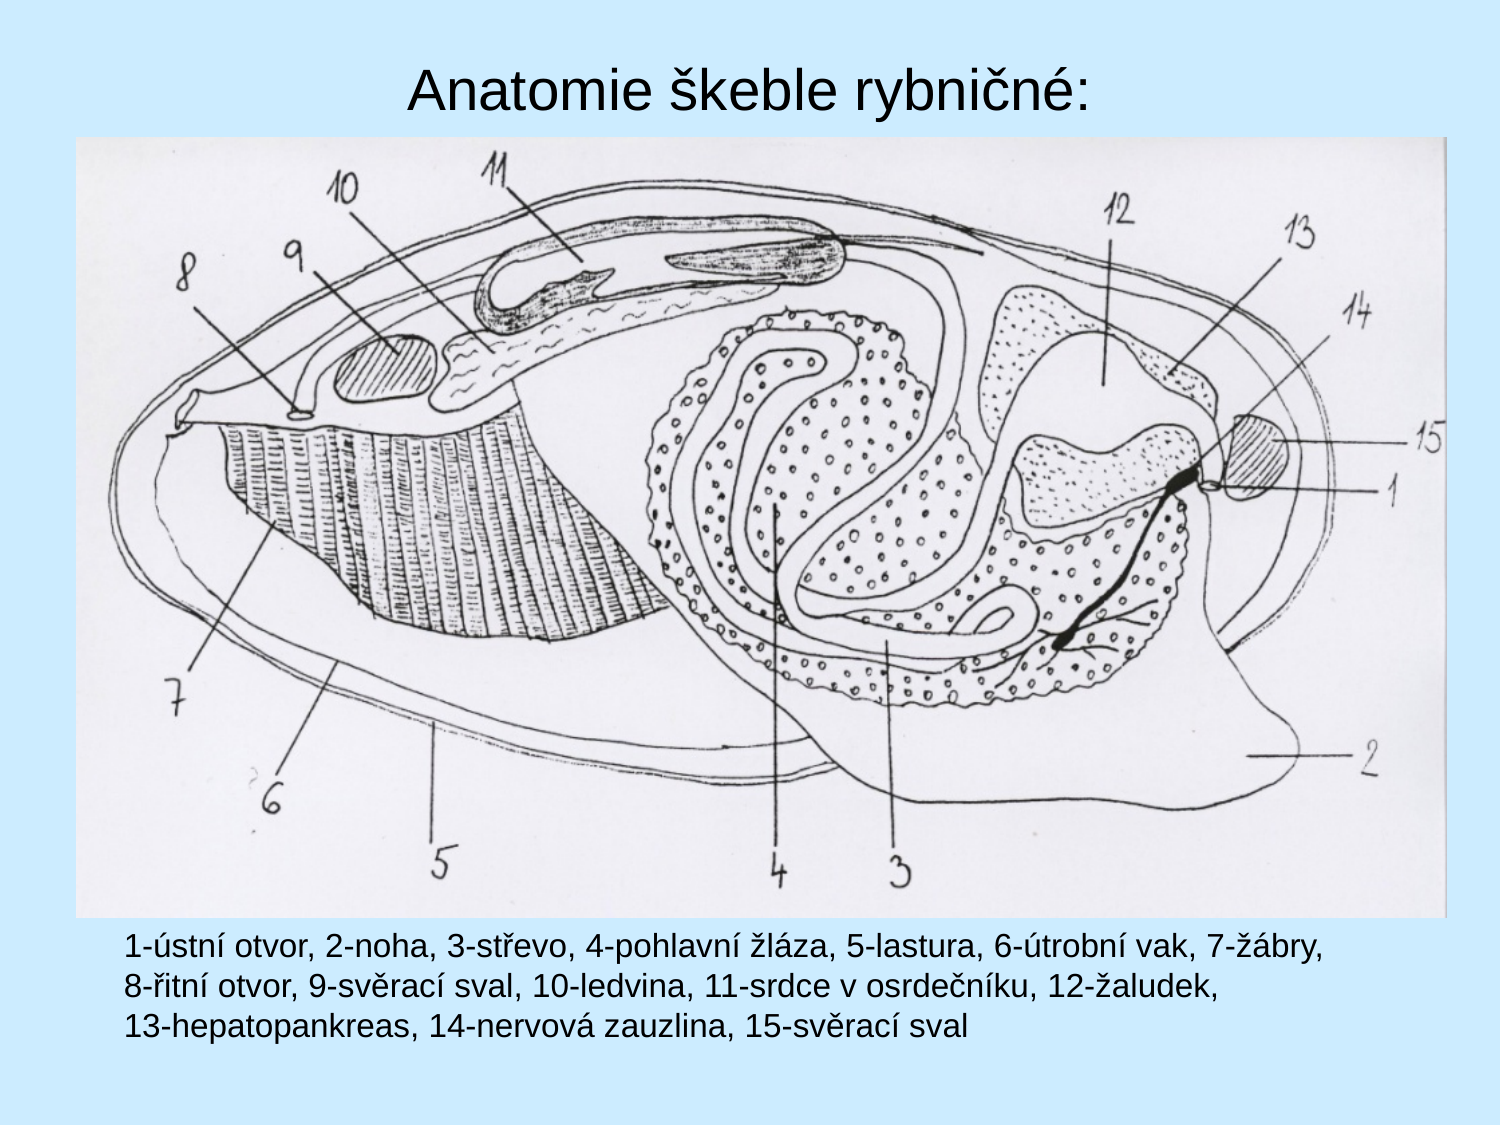

# Anatomie škeble rybničné:
1-ústní otvor, 2-noha, 3-střevo, 4-pohlavní žláza, 5-lastura, 6-útrobní vak, 7-žábry,
8-řitní otvor, 9-svěrací sval, 10-ledvina, 11-srdce v osrdečníku, 12-žaludek,
13-hepatopankreas, 14-nervová zauzlina, 15-svěrací sval